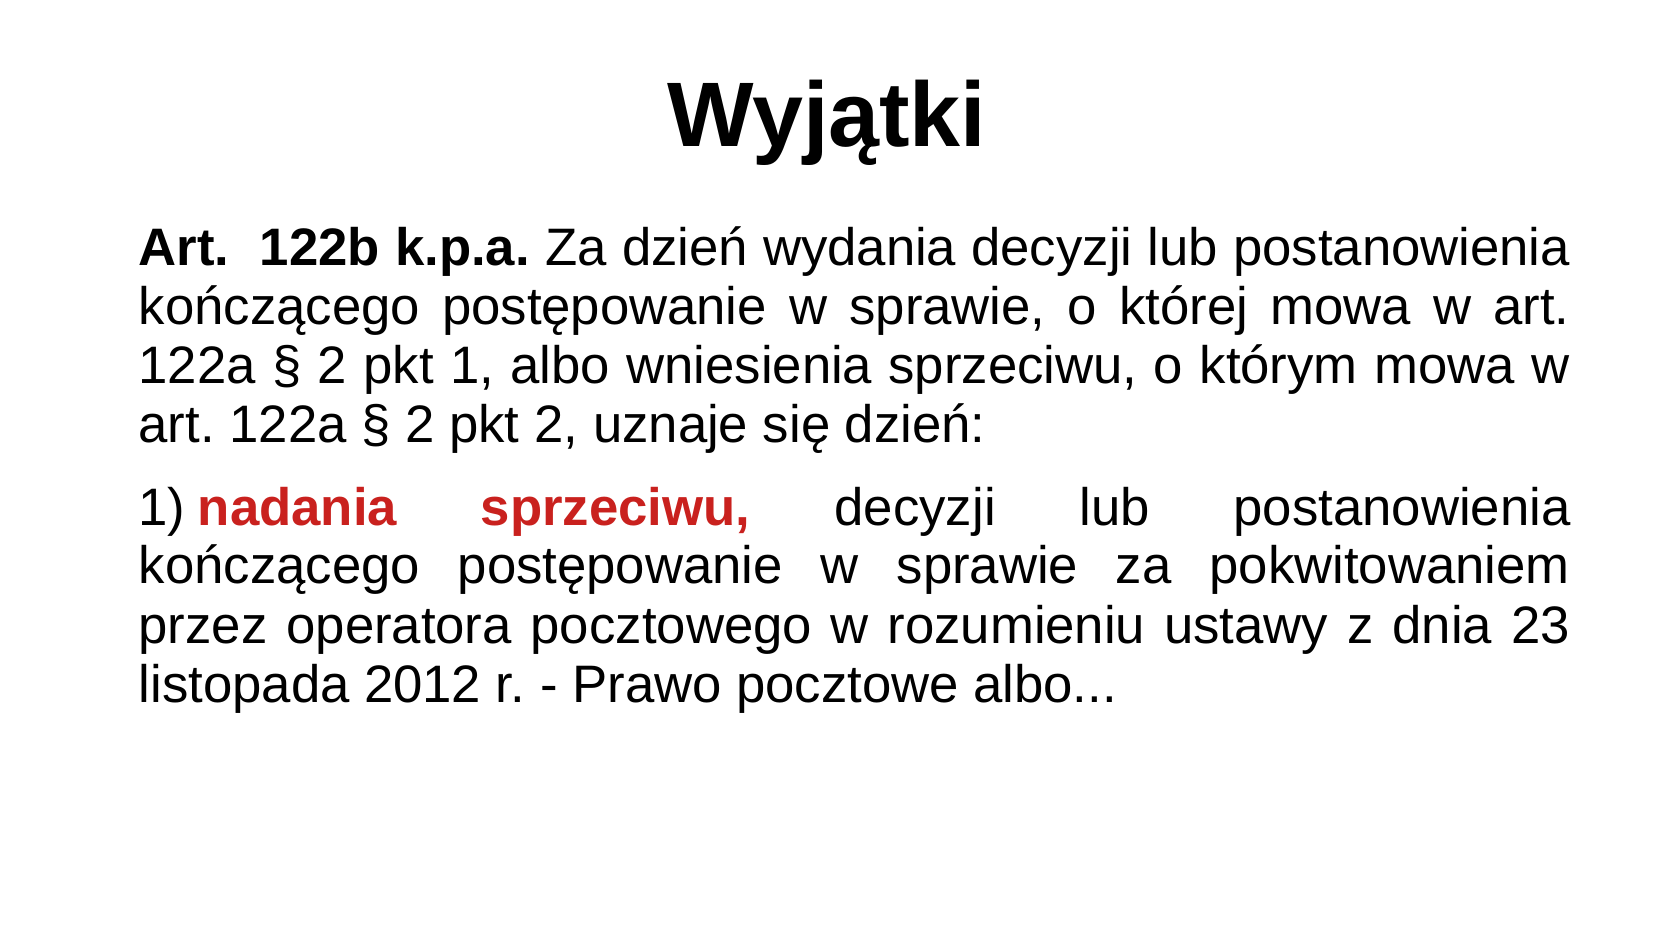

# Wyjątki
Art. 122b k.p.a. Za dzień wydania decyzji lub postanowienia kończącego postępowanie w sprawie, o której mowa w art. 122a § 2 pkt 1, albo wniesienia sprzeciwu, o którym mowa w art. 122a § 2 pkt 2, uznaje się dzień:
1)	nadania sprzeciwu, decyzji lub postanowienia kończącego postępowanie w sprawie za pokwitowaniem przez operatora pocztowego w rozumieniu ustawy z dnia 23 listopada 2012 r. - Prawo pocztowe albo...